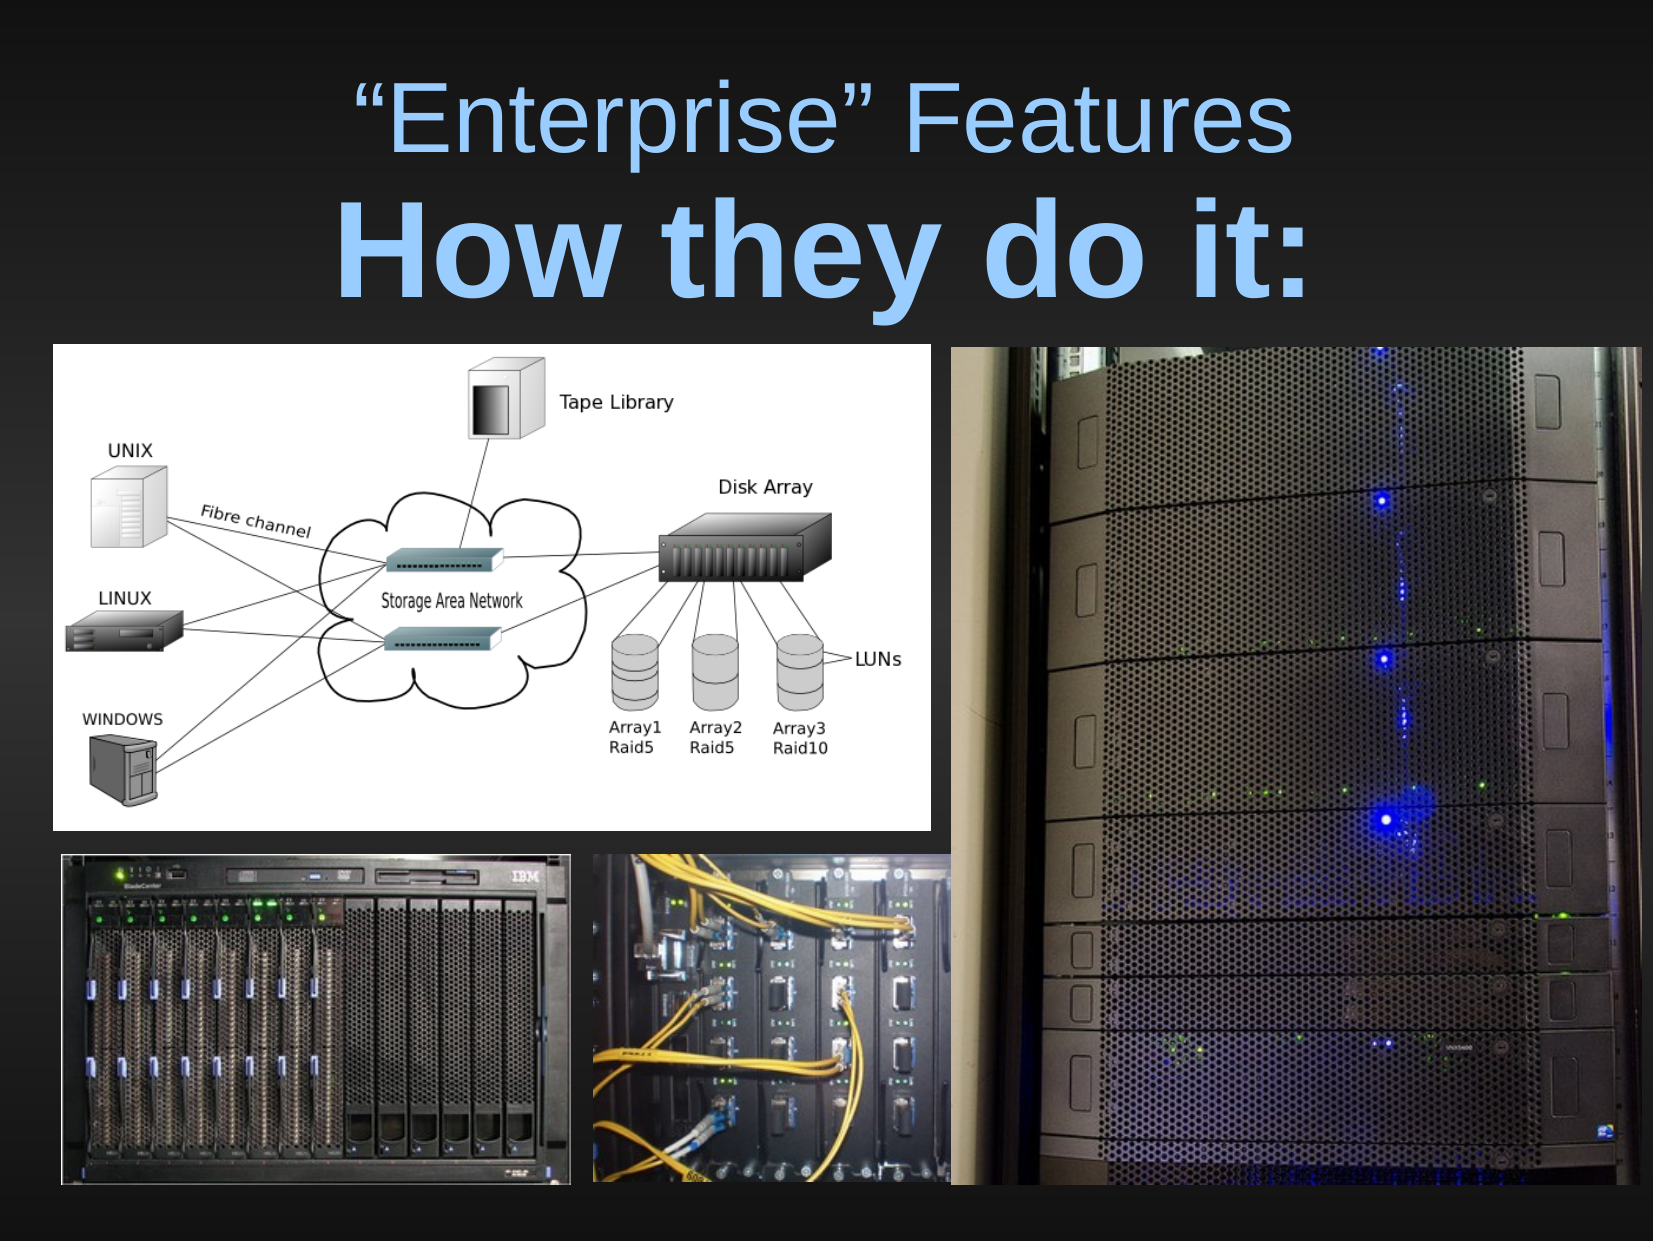

# “Enterprise” Features How they do it: